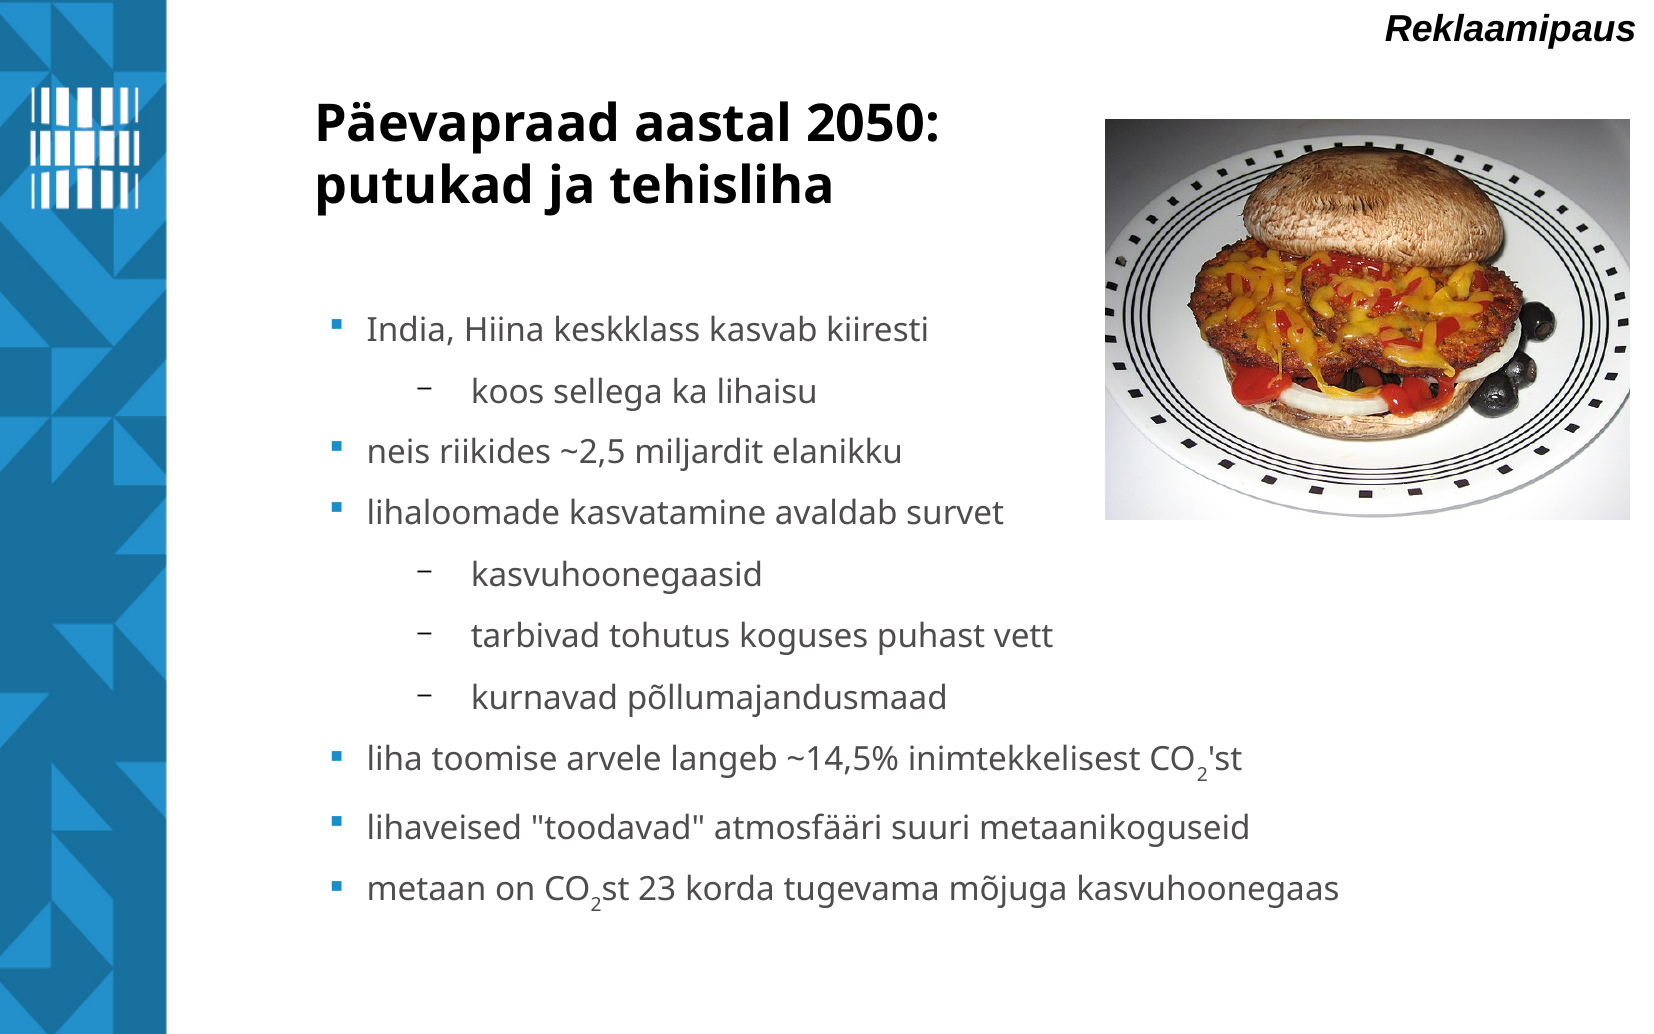

# Päevapraad aastal 2050: putukad ja tehisliha
India, Hiina keskklass kasvab kiiresti
koos sellega ka lihaisu
neis riikides ~2,5 miljardit elanikku
lihaloomade kasvatamine avaldab survet
kasvuhoonegaasid
tarbivad tohutus koguses puhast vett
kurnavad põllumajandusmaad
liha toomise arvele langeb ~14,5% inimtekkelisest CO2'st
lihaveised "toodavad" atmosfääri suuri metaani­koguseid
metaan on CO2st 23 korda tugevama mõjuga kasvuhoonegaas